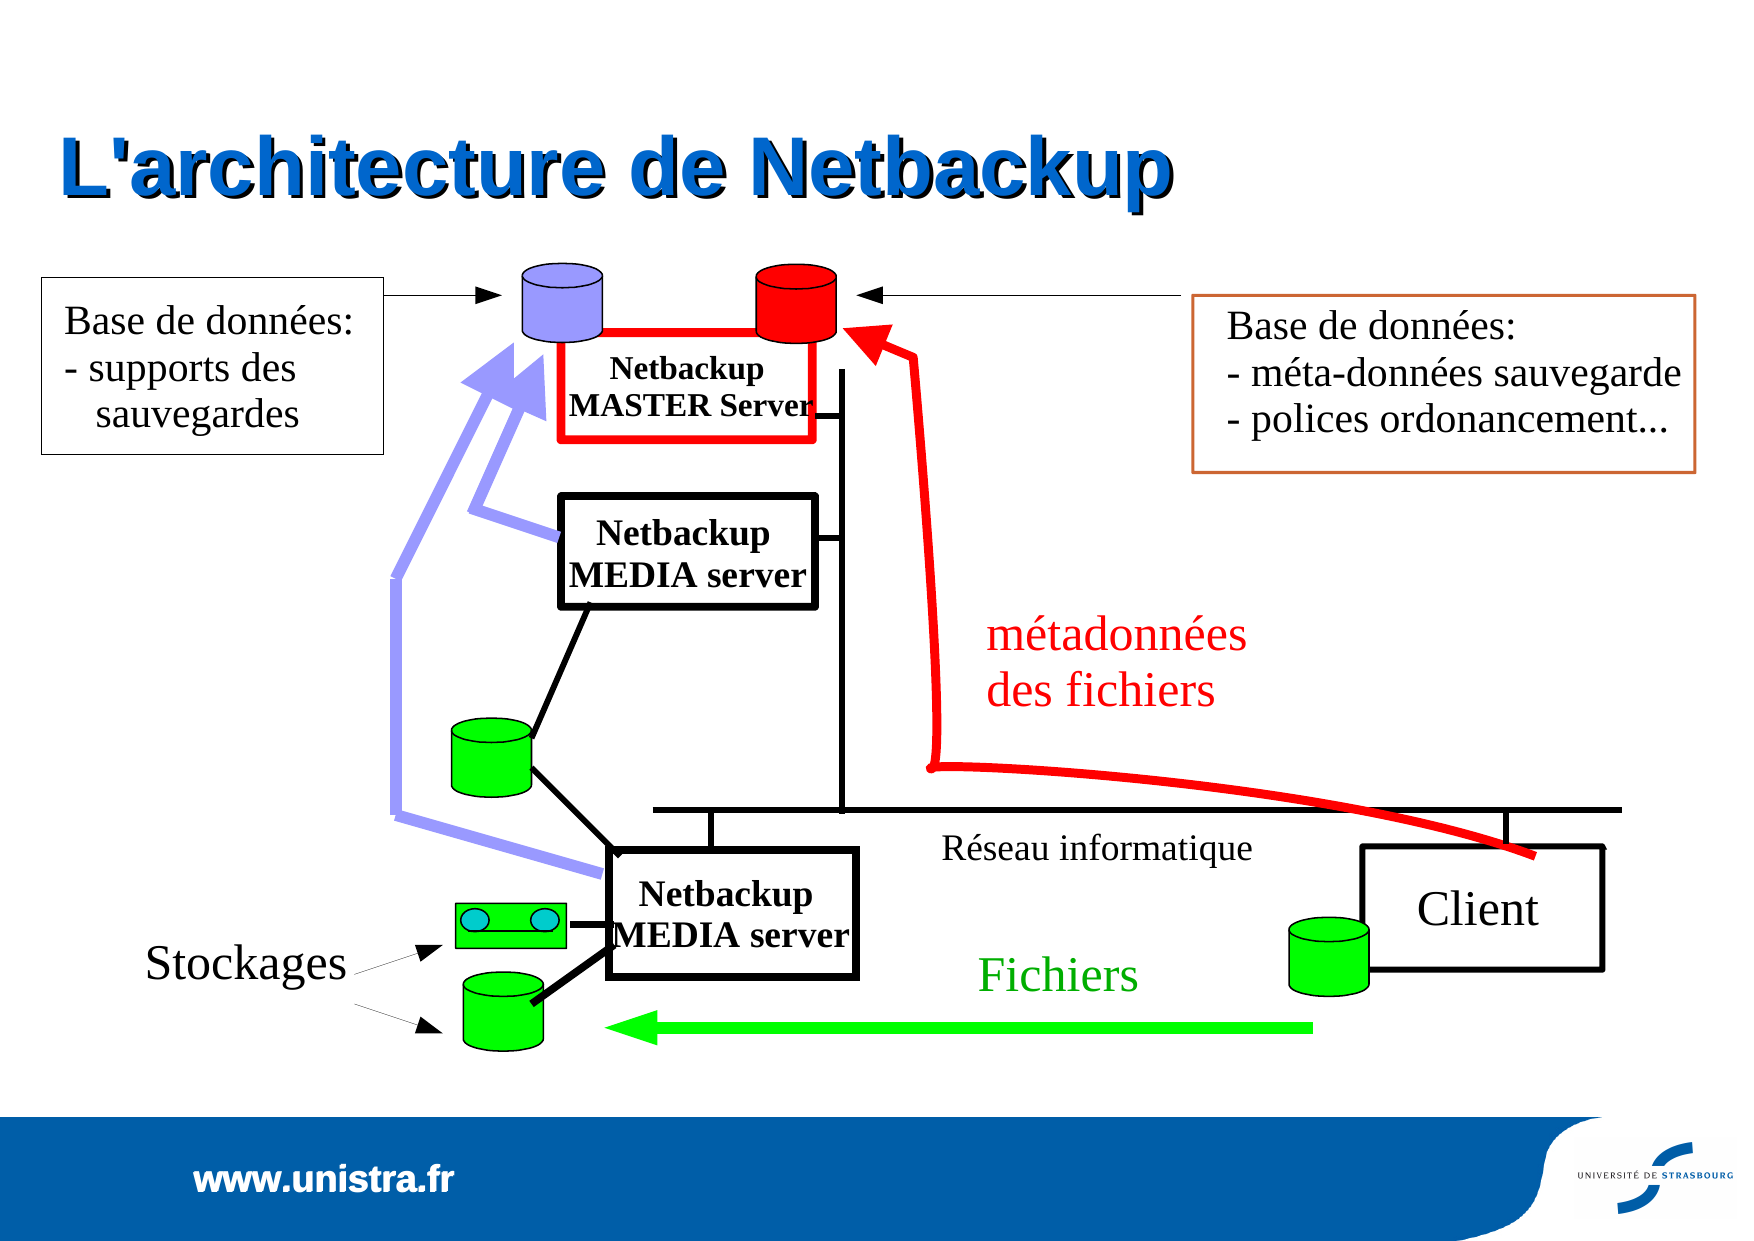

# L'architecture de Netbackup
Base de données:
- supports des
 sauvegardes
Base de données:
- méta-données sauvegarde
- polices ordonancement...
Netbackup
MASTER Server
Netbackup
MEDIA server
métadonnées
des fichiers
Réseau informatique
Netbackup
MEDIA server
Client
Stockages
Fichiers